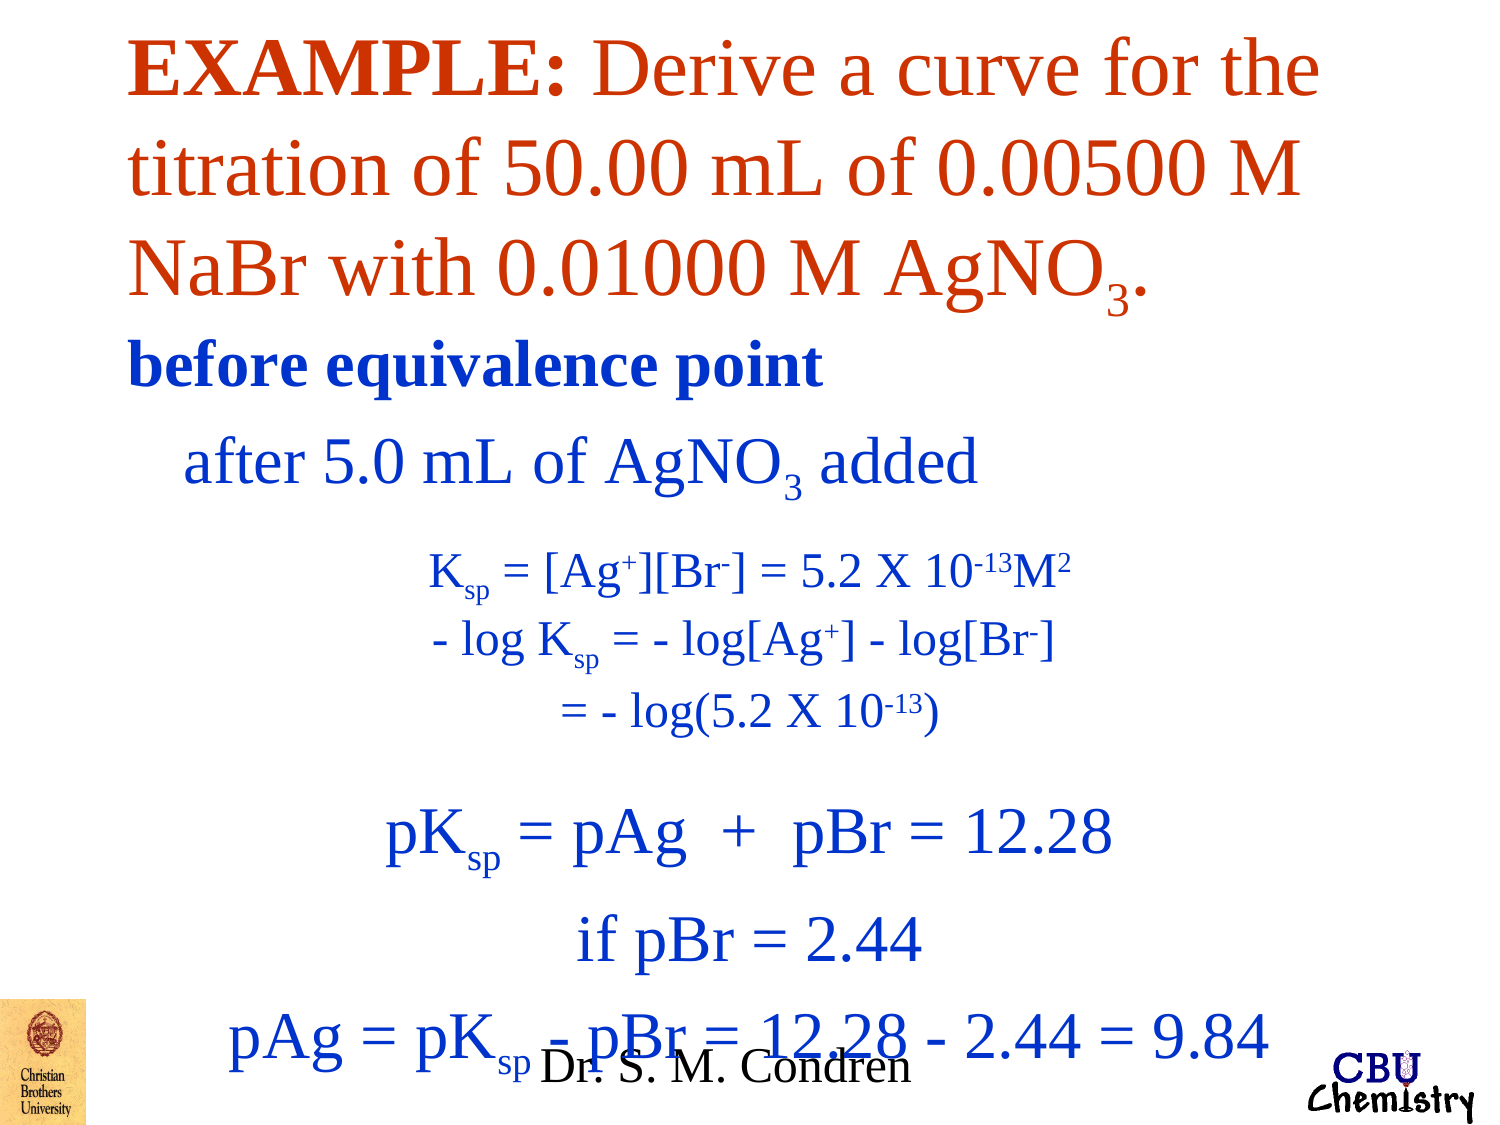

# EXAMPLE: Derive a curve for the titration of 50.00 mL of 0.00500 M NaBr with 0.01000 M AgNO3.
before equivalence point
	after 5.0 mL of AgNO3 added
Ksp = [Ag+][Br-] = 5.2 X 10-13M2
- log Ksp = - log[Ag+] - log[Br-]
= - log(5.2 X 10-13)
pKsp = pAg + pBr = 12.28
if pBr = 2.44
pAg = pKsp - pBr = 12.28 - 2.44 = 9.84